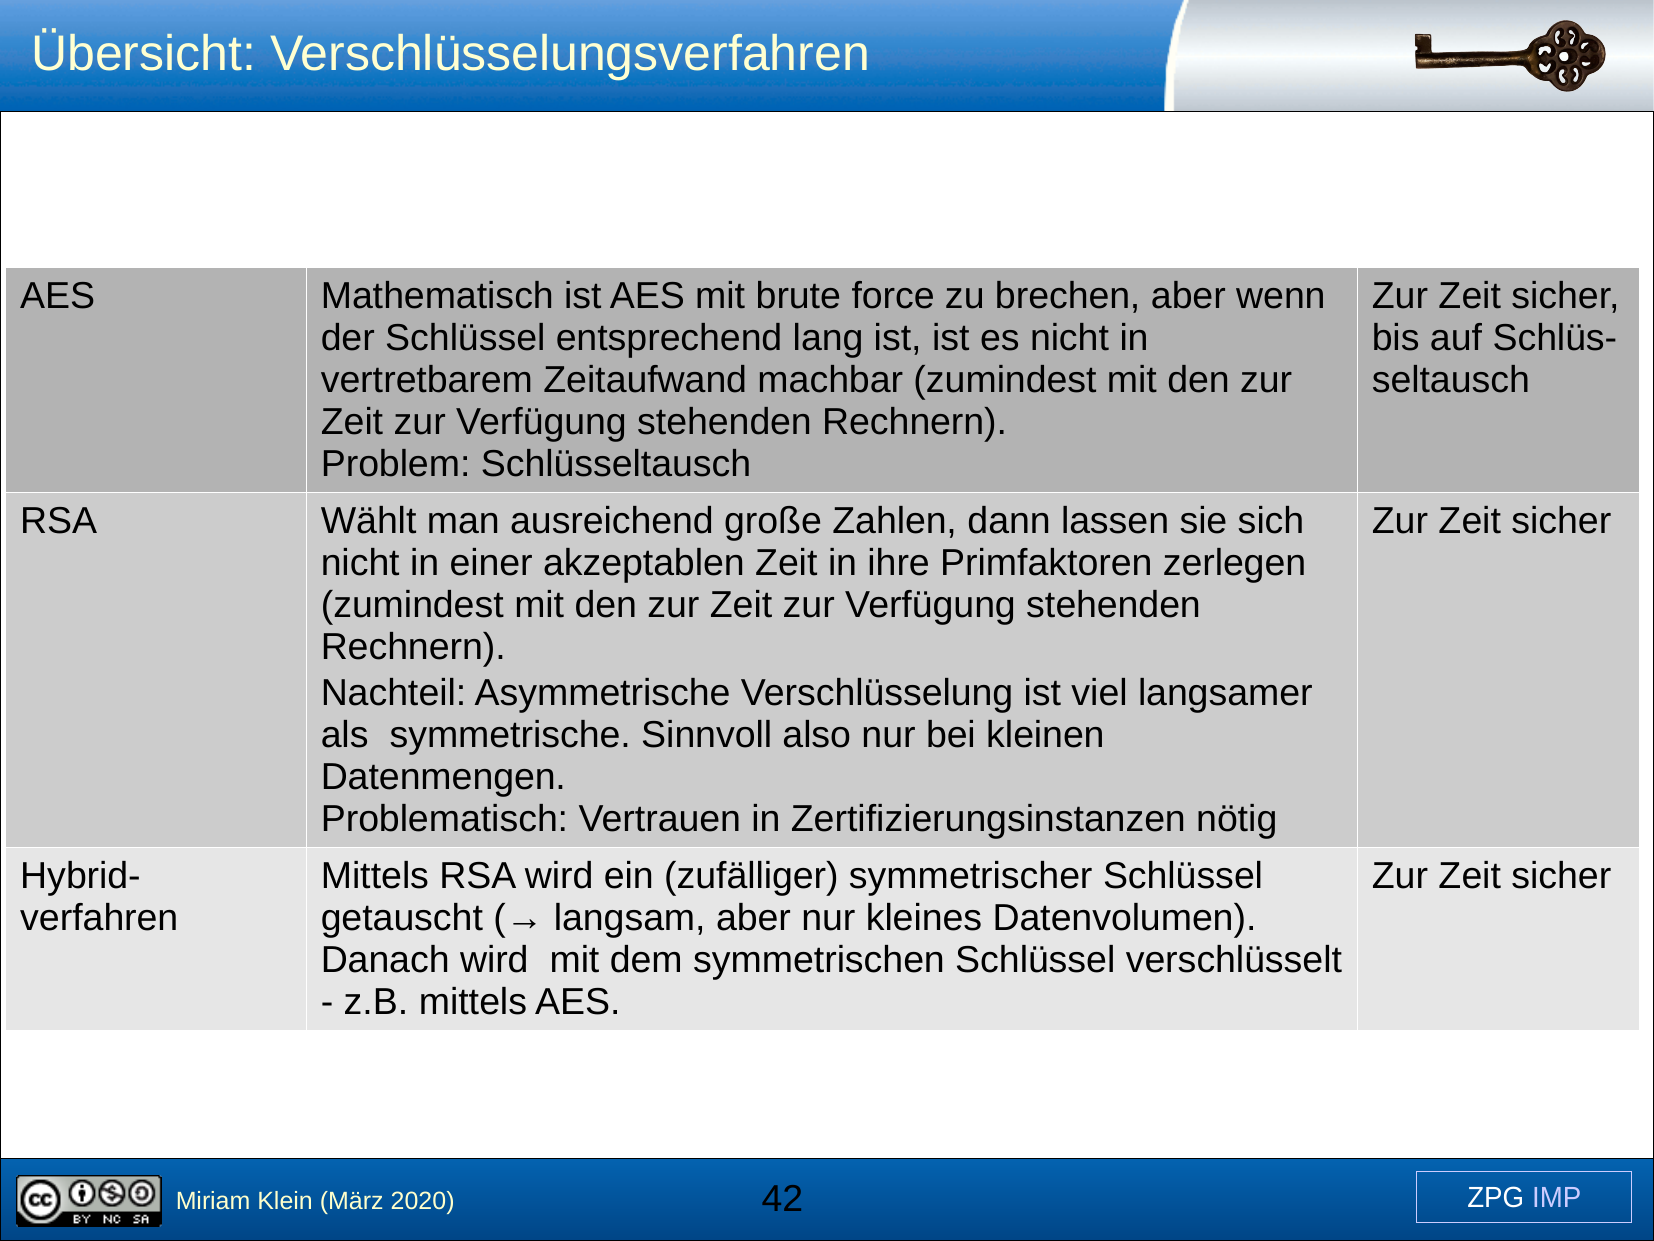

# Übersicht: Verschlüsselungsverfahren
| AES | Mathematisch ist AES mit brute force zu brechen, aber wenn der Schlüssel entsprechend lang ist, ist es nicht in vertretbarem Zeitaufwand machbar (zumindest mit den zur Zeit zur Verfügung stehenden Rechnern). Problem: Schlüsseltausch | Zur Zeit sicher, bis auf Schlüs-seltausch |
| --- | --- | --- |
| RSA | Wählt man ausreichend große Zahlen, dann lassen sie sich nicht in einer akzeptablen Zeit in ihre Primfaktoren zerlegen (zumindest mit den zur Zeit zur Verfügung stehenden Rechnern). Nachteil: Asymmetrische Verschlüsselung ist viel langsamer als symmetrische. Sinnvoll also nur bei kleinen Datenmengen. Problematisch: Vertrauen in Zertifizierungsinstanzen nötig | Zur Zeit sicher |
| Hybrid-verfahren | Mittels RSA wird ein (zufälliger) symmetrischer Schlüssel getauscht (→ langsam, aber nur kleines Datenvolumen). Danach wird mit dem symmetrischen Schlüssel verschlüsselt - z.B. mittels AES. | Zur Zeit sicher |
42